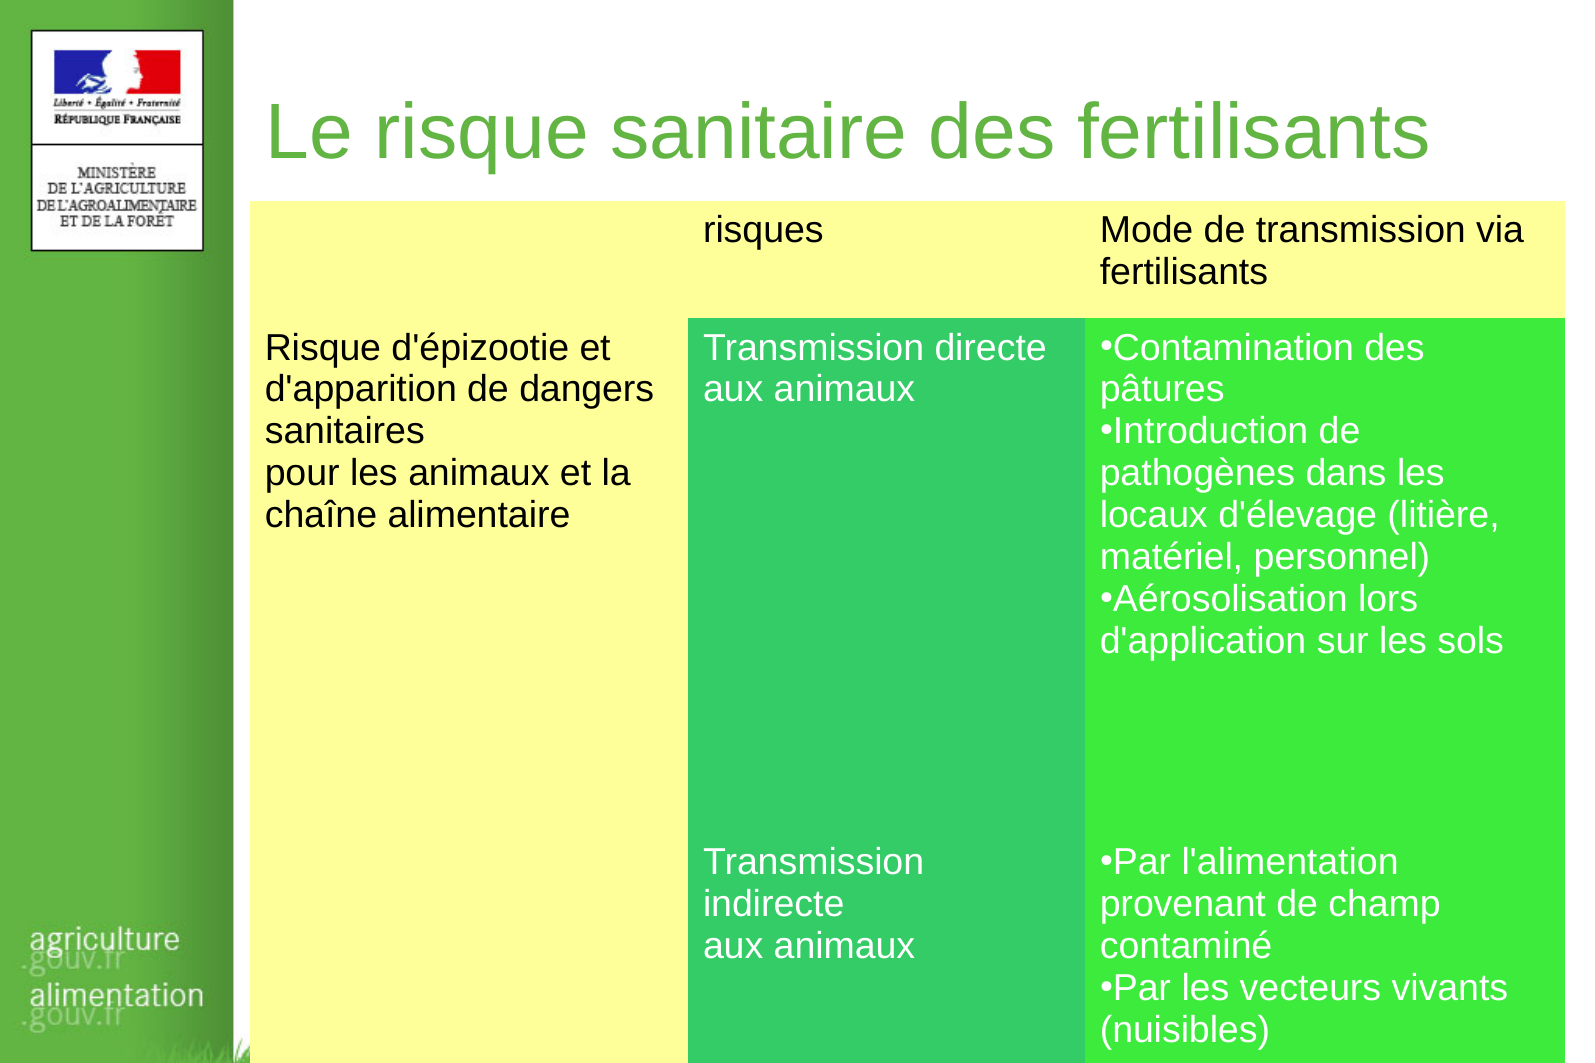

# Le risque sanitaire des fertilisants
| | risques | Mode de transmission via fertilisants |
| --- | --- | --- |
| Risque d'épizootie et d'apparition de dangers sanitaires pour les animaux et la chaîne alimentaire | Transmission directe aux animaux | Contamination des pâtures Introduction de pathogènes dans les locaux d'élevage (litière, matériel, personnel) Aérosolisation lors d'application sur les sols |
| | Transmission indirecte aux animaux | Par l'alimentation provenant de champ contaminé Par les vecteurs vivants (nuisibles) |